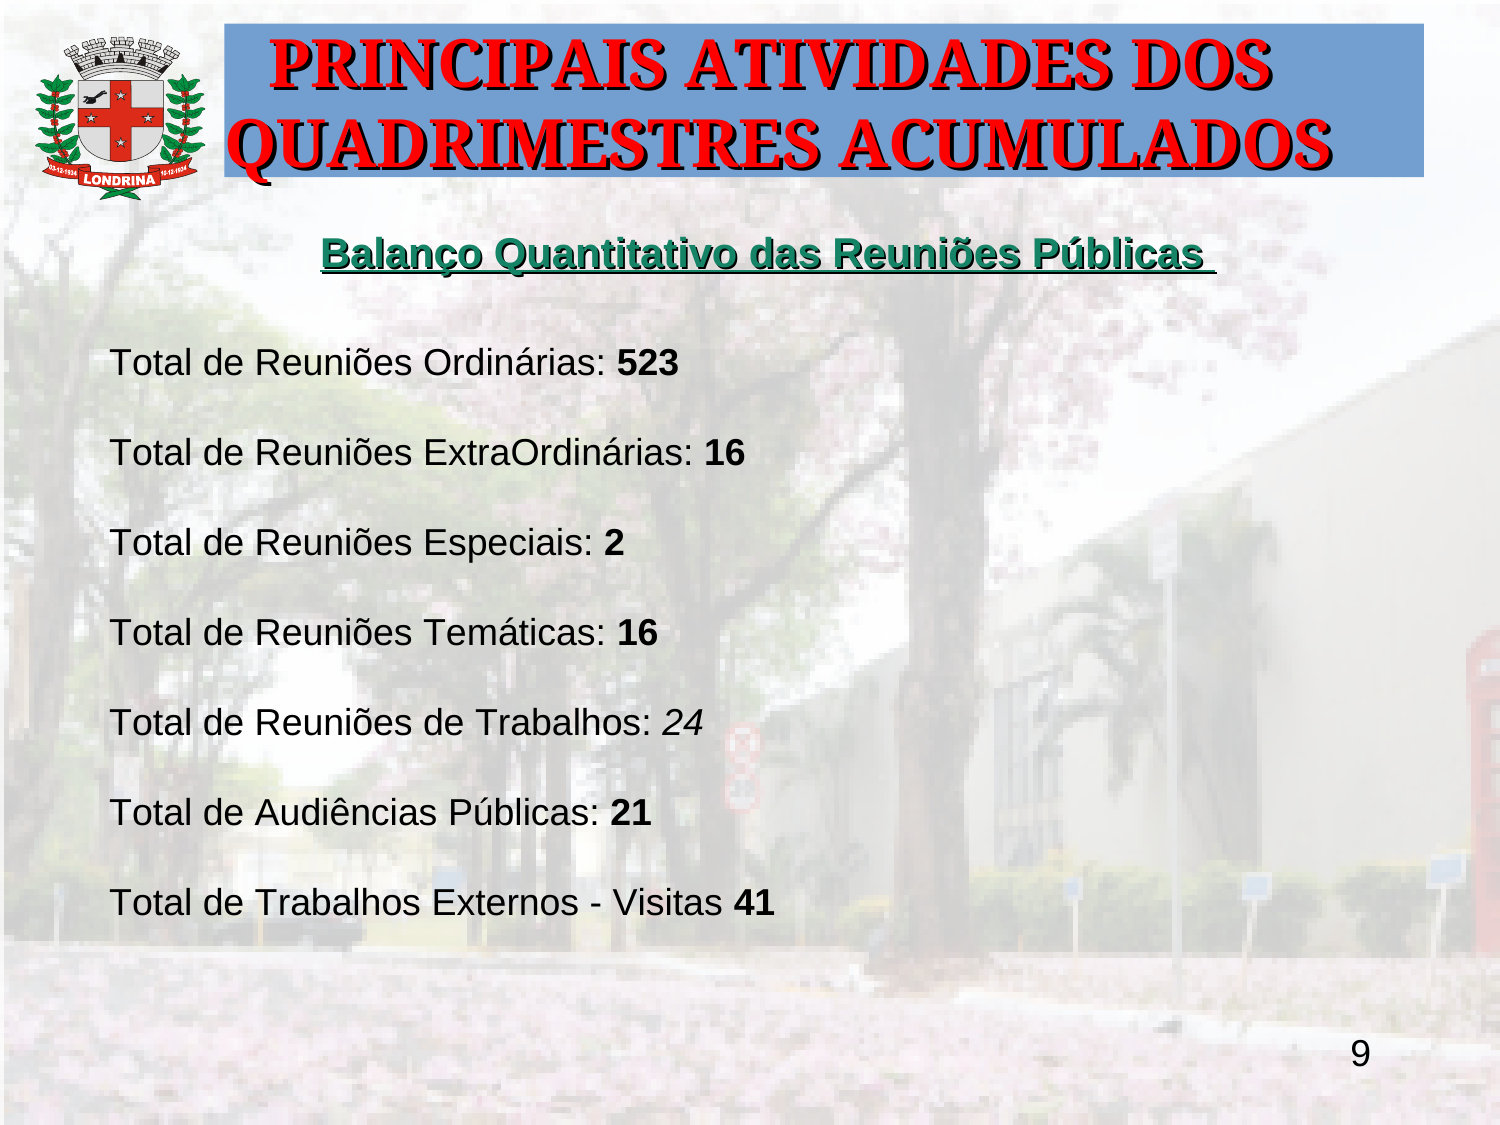

PRINCIPAIS ATIVIDADES DOS QUADRIMESTRES ACUMULADOS
Balanço Quantitativo das Reuniões Públicas
Total de Reuniões Ordinárias: 523
Total de Reuniões ExtraOrdinárias: 16
Total de Reuniões Especiais: 2
Total de Reuniões Temáticas: 16
Total de Reuniões de Trabalhos: 24
Total de Audiências Públicas: 21
Total de Trabalhos Externos - Visitas 41